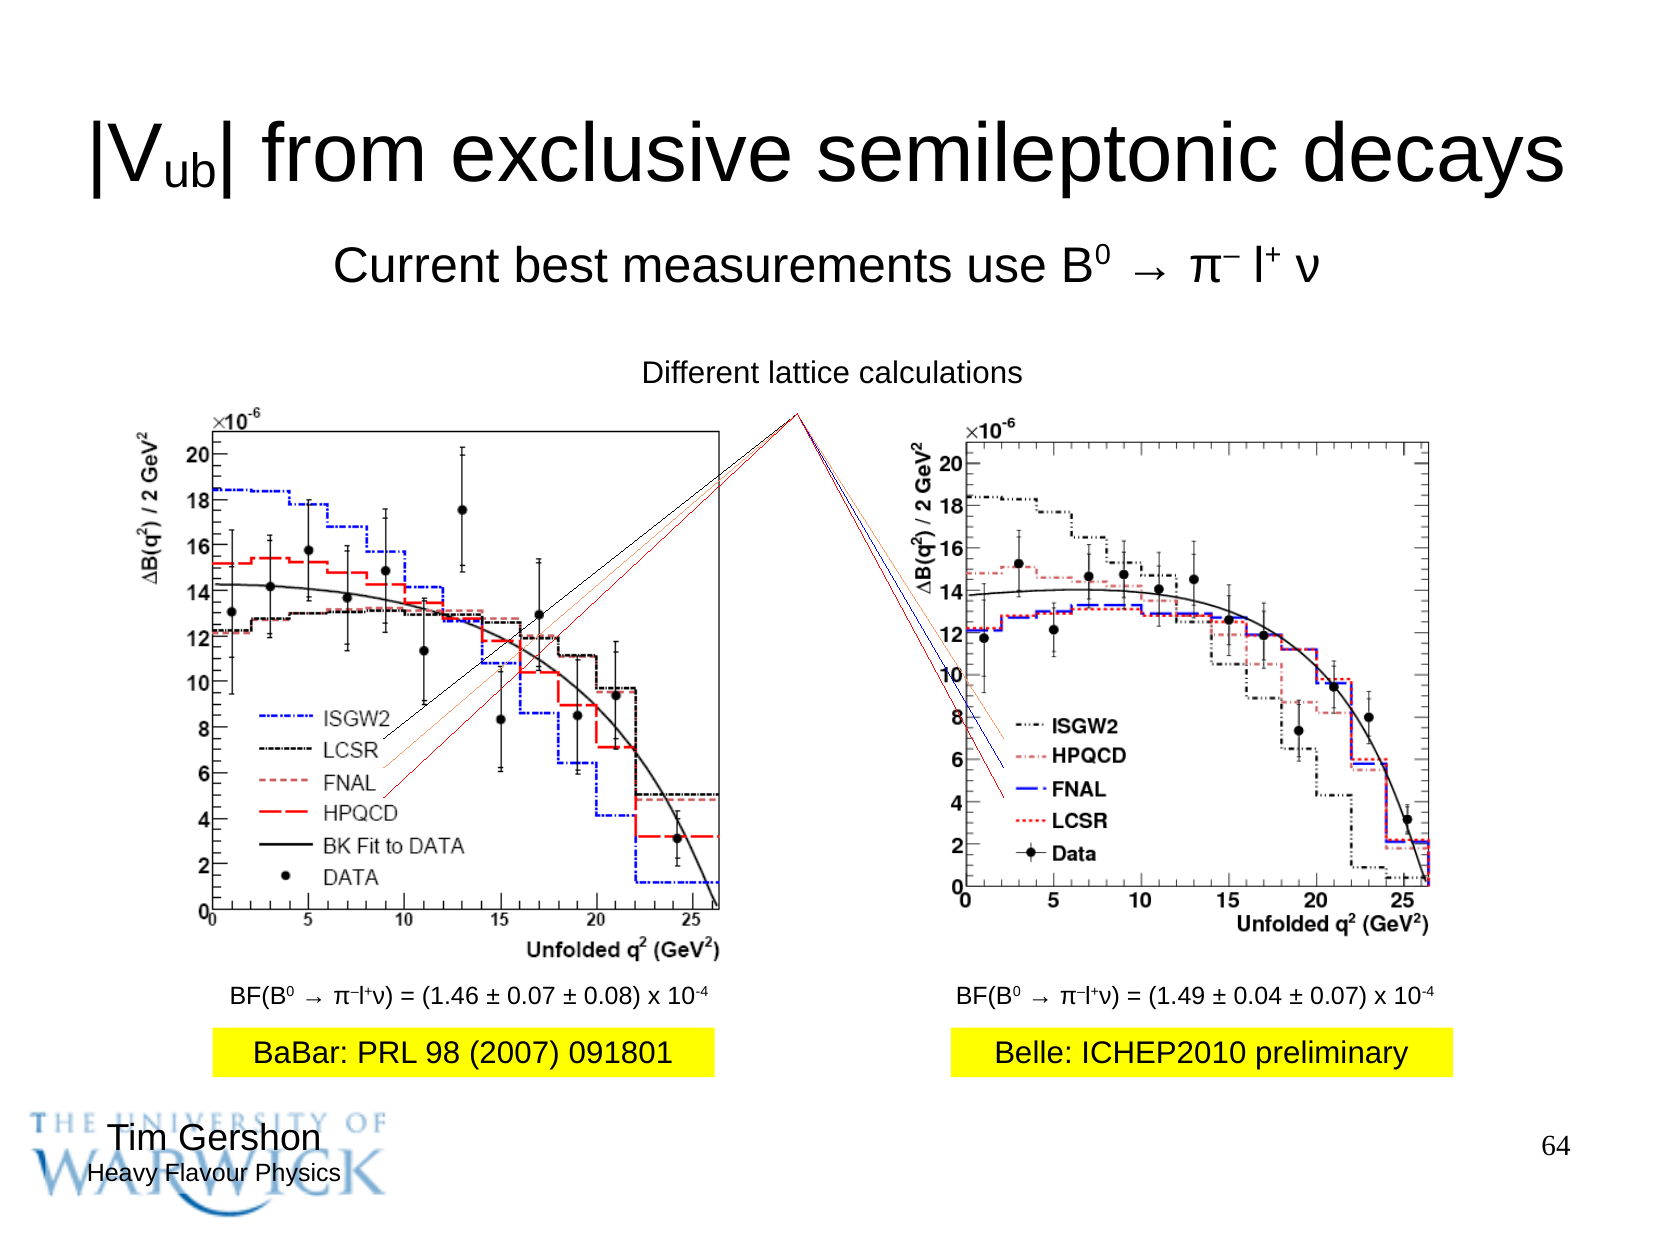

# |Vub| from exclusive semileptonic decays
Current best measurements use B0 → π– l+ ν
Different lattice calculations
BF(B0 → π–l+ν) = (1.46 ± 0.07 ± 0.08) x 10-4
BF(B0 → π–l+ν) = (1.49 ± 0.04 ± 0.07) x 10-4
BaBar: PRL 98 (2007) 091801
Belle: ICHEP2010 preliminary
Tim Gershon
Heavy Flavour Physics
64